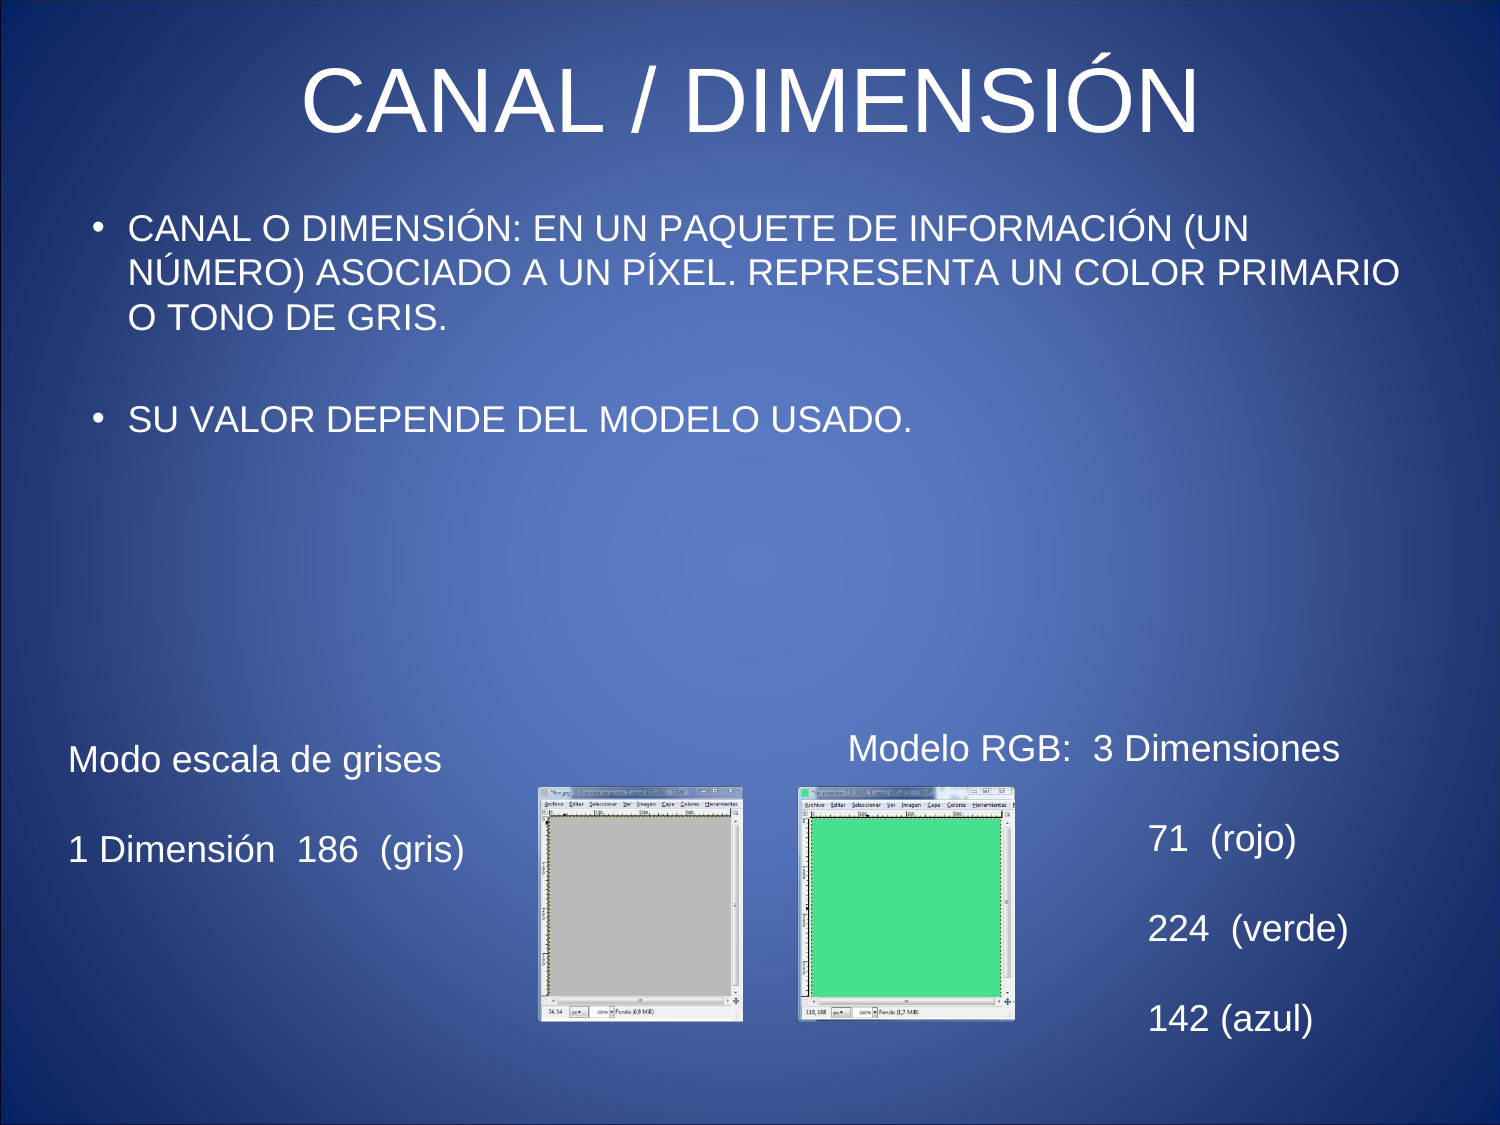

# CANAL / DIMENSIÓN
CANAL O DIMENSIÓN: EN UN PAQUETE DE INFORMACIÓN (UN NÚMERO) ASOCIADO A UN PÍXEL. REPRESENTA UN COLOR PRIMARIO O TONO DE GRIS.
SU VALOR DEPENDE DEL MODELO USADO.
Modelo RGB: 3 Dimensiones
		71 (rojo)
		224 (verde)
		142 (azul)
Modo escala de grises
1 Dimensión 186 (gris)